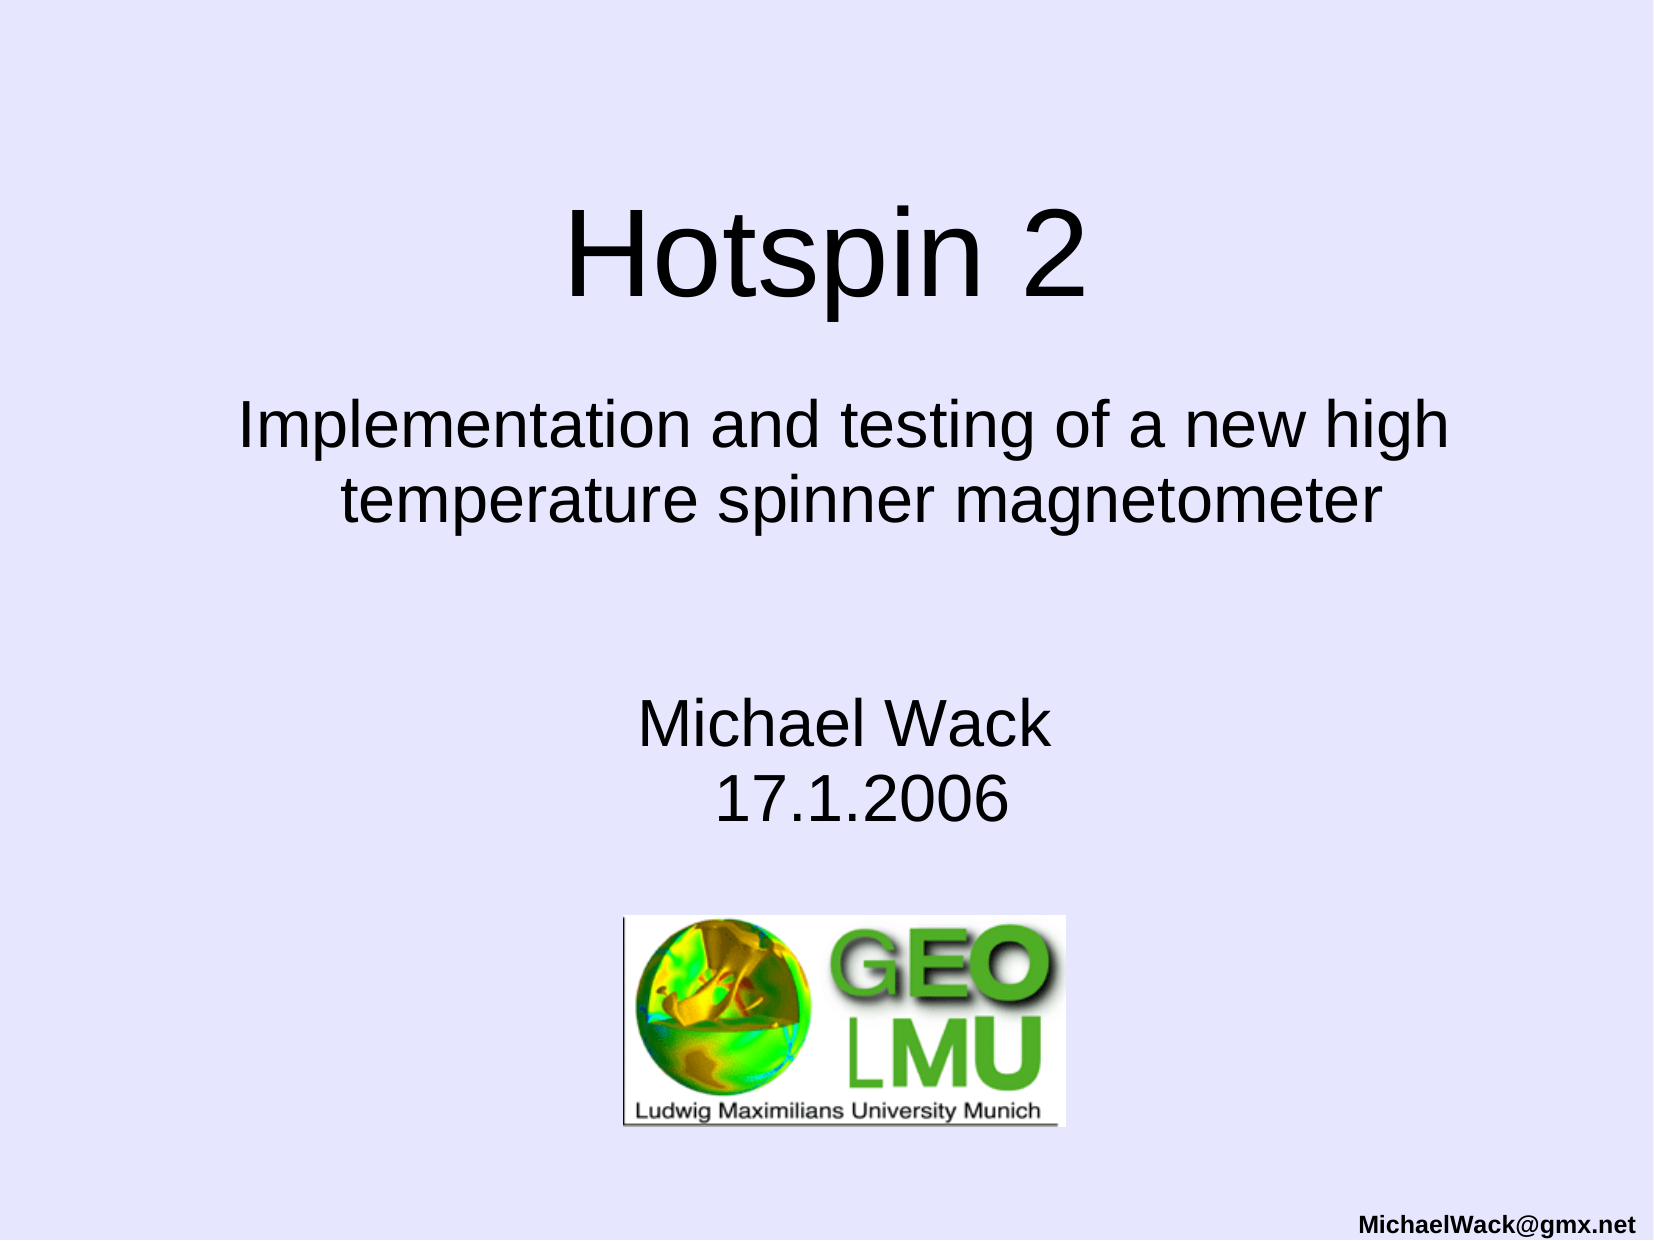

# Hotspin 2
Implementation and testing of a new high temperature spinner magnetometer
Michael Wack
17.1.2006